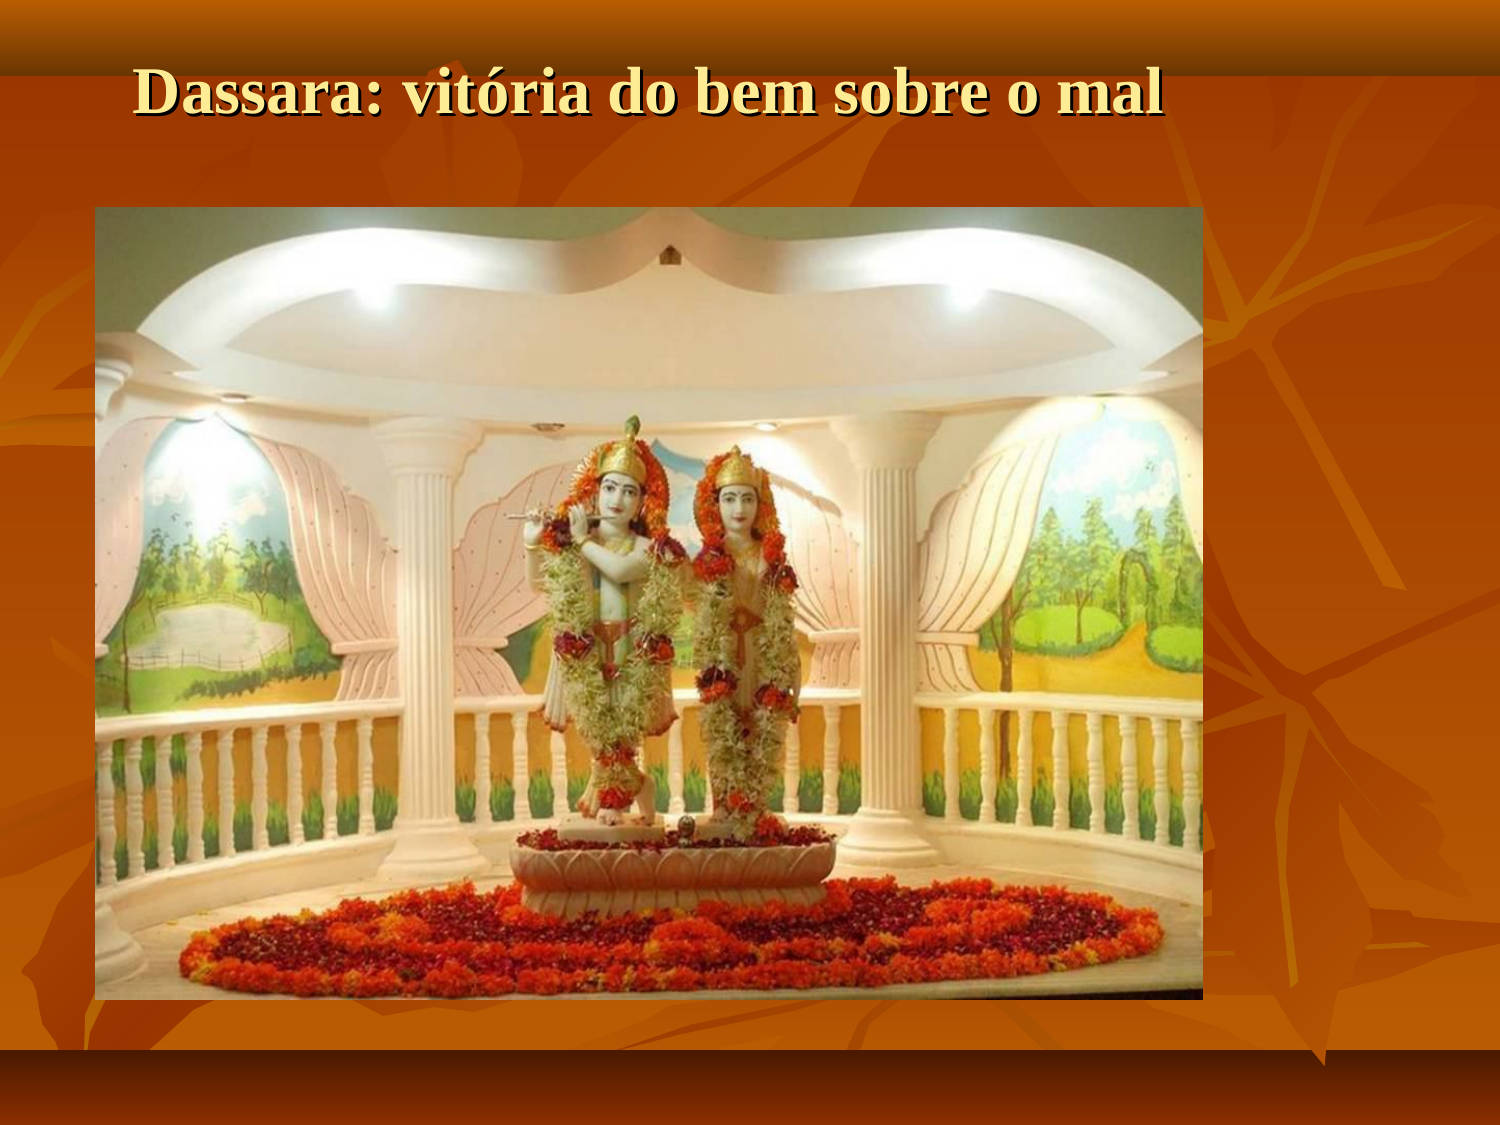

# Dassara: vitória do bem sobre o mal